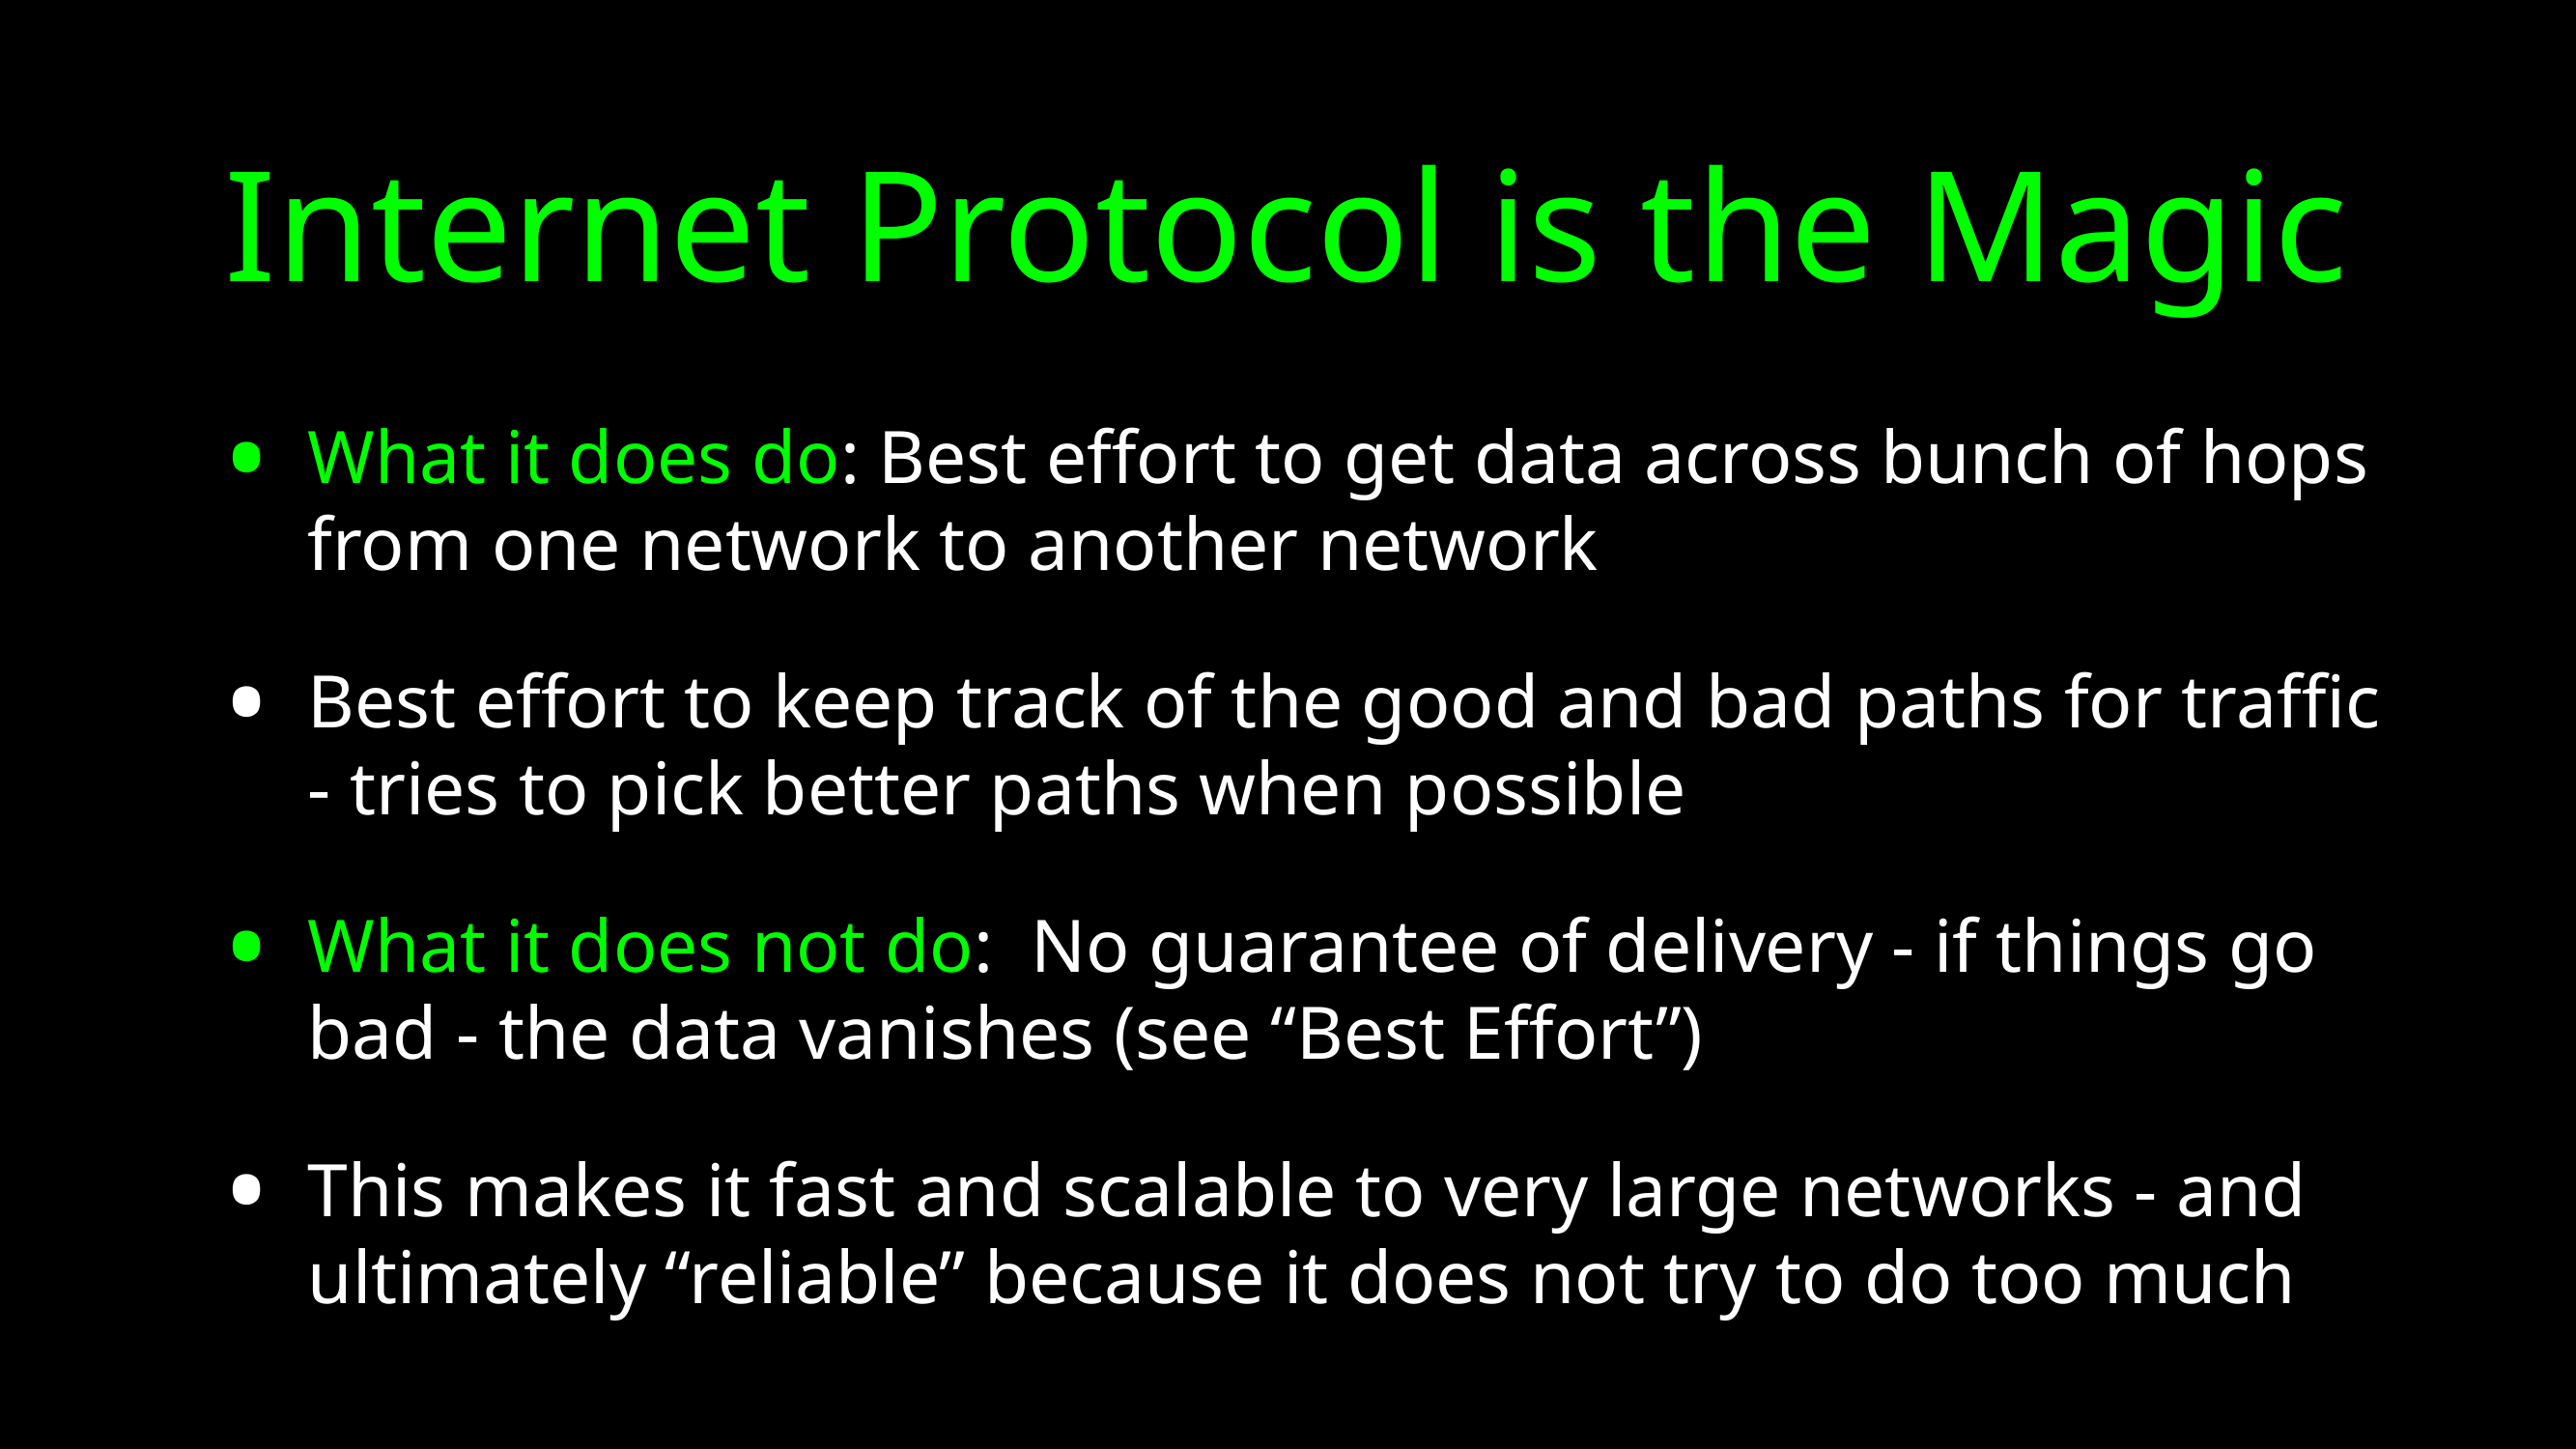

# Internet Protocol is the Magic
What it does do: Best effort to get data across bunch of hops from one network to another network
Best effort to keep track of the good and bad paths for traffic - tries to pick better paths when possible
What it does not do: No guarantee of delivery - if things go bad - the data vanishes (see “Best Effort”)
This makes it fast and scalable to very large networks - and ultimately “reliable” because it does not try to do too much